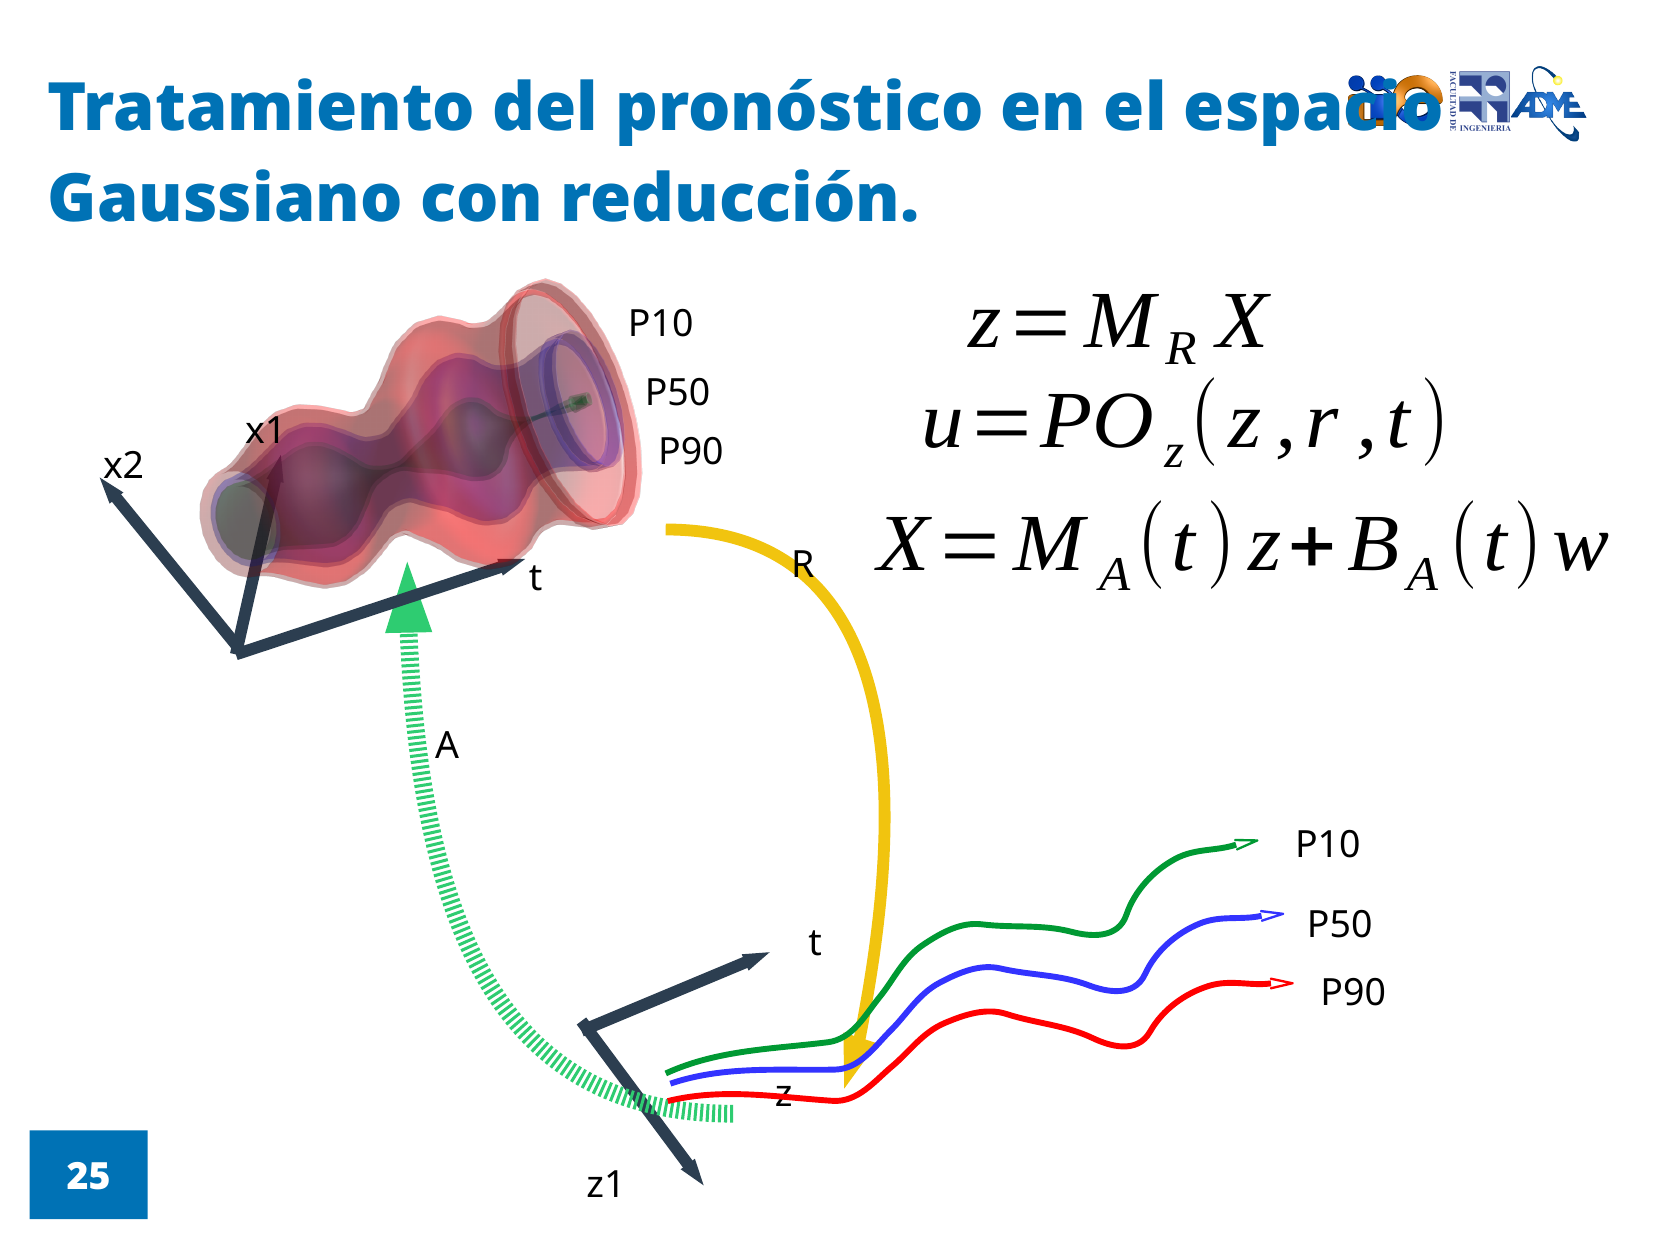

# Tratamiento del pronóstico en el espacio Gaussiano con reducción.
P10
P50
P90
x1
x2
t
R
A
P10
P50
t
z
P90
z1